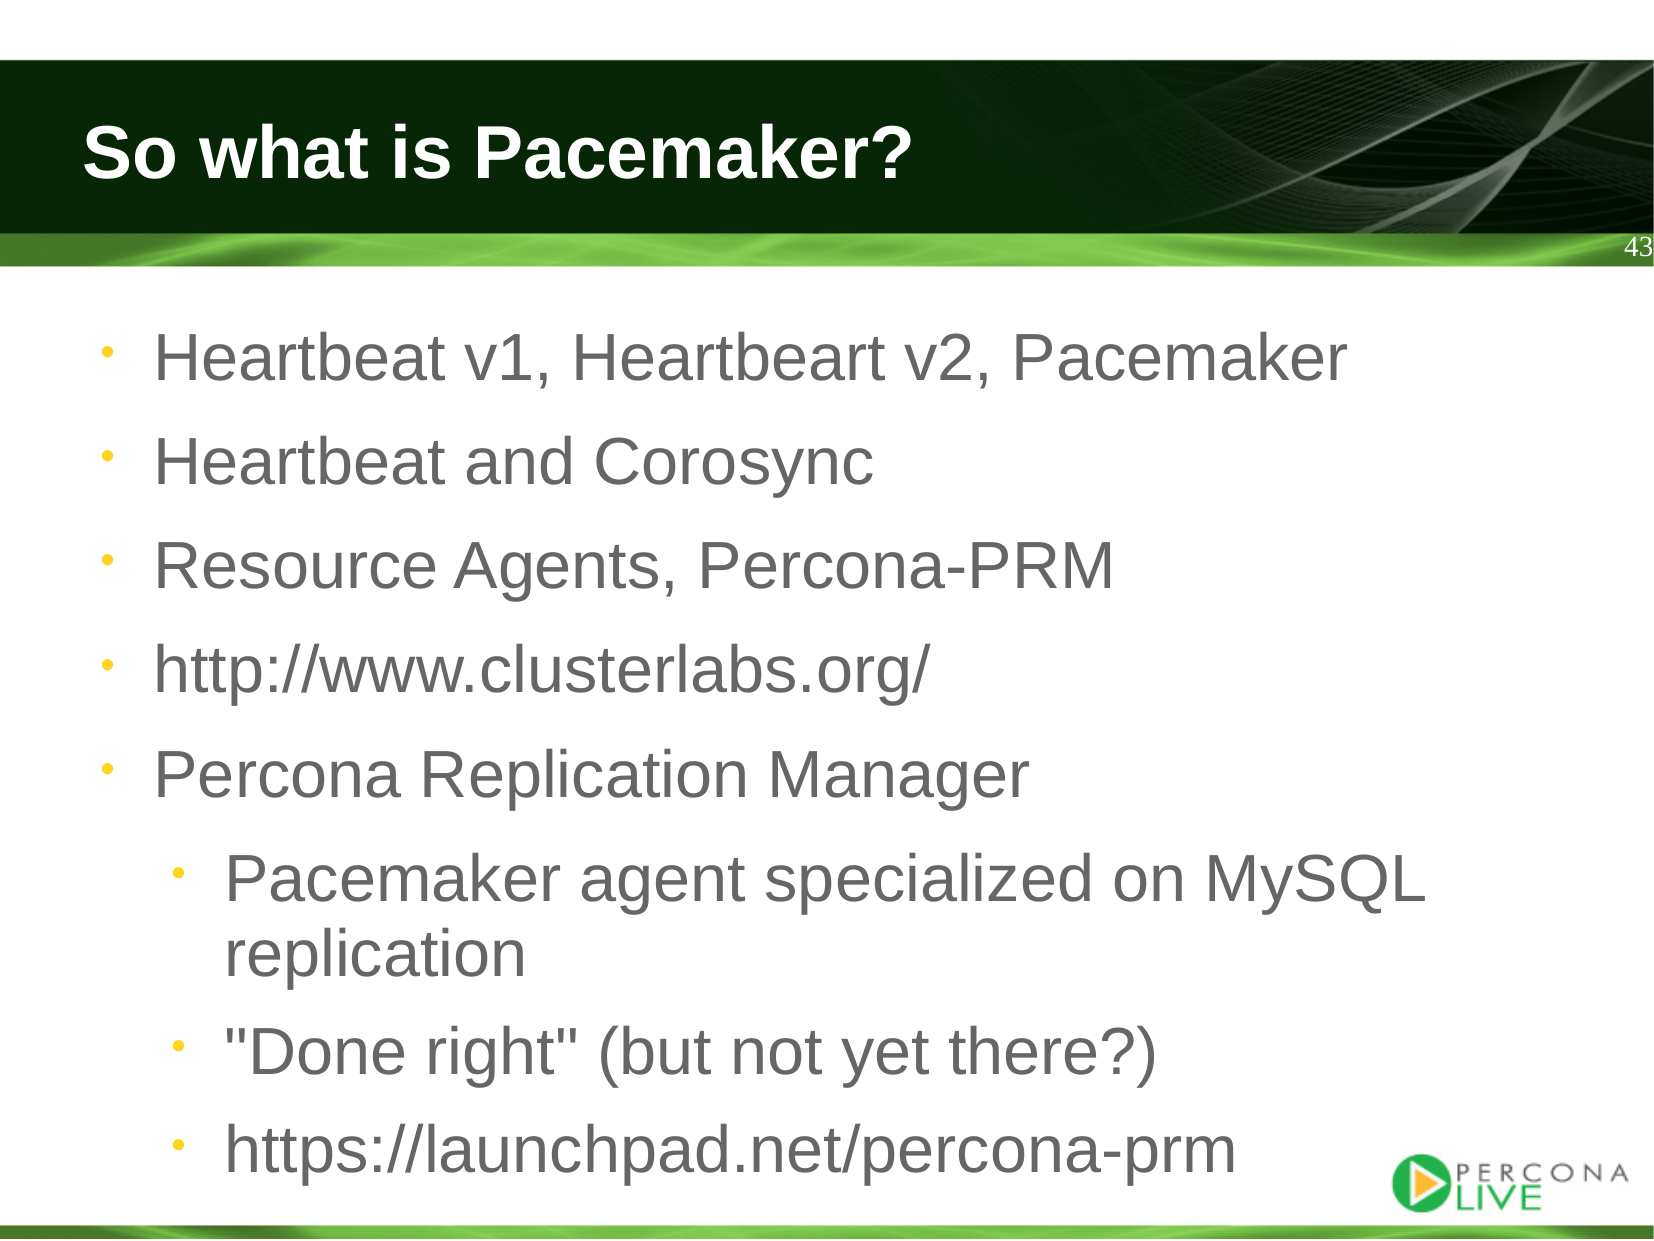

# So what is Pacemaker?
43
Heartbeat v1, Heartbeart v2, Pacemaker
Heartbeat and Corosync
Resource Agents, Percona-PRM
http://www.clusterlabs.org/
Percona Replication Manager
Pacemaker agent specialized on MySQL replication
"Done right" (but not yet there?)
https://launchpad.net/percona-prm